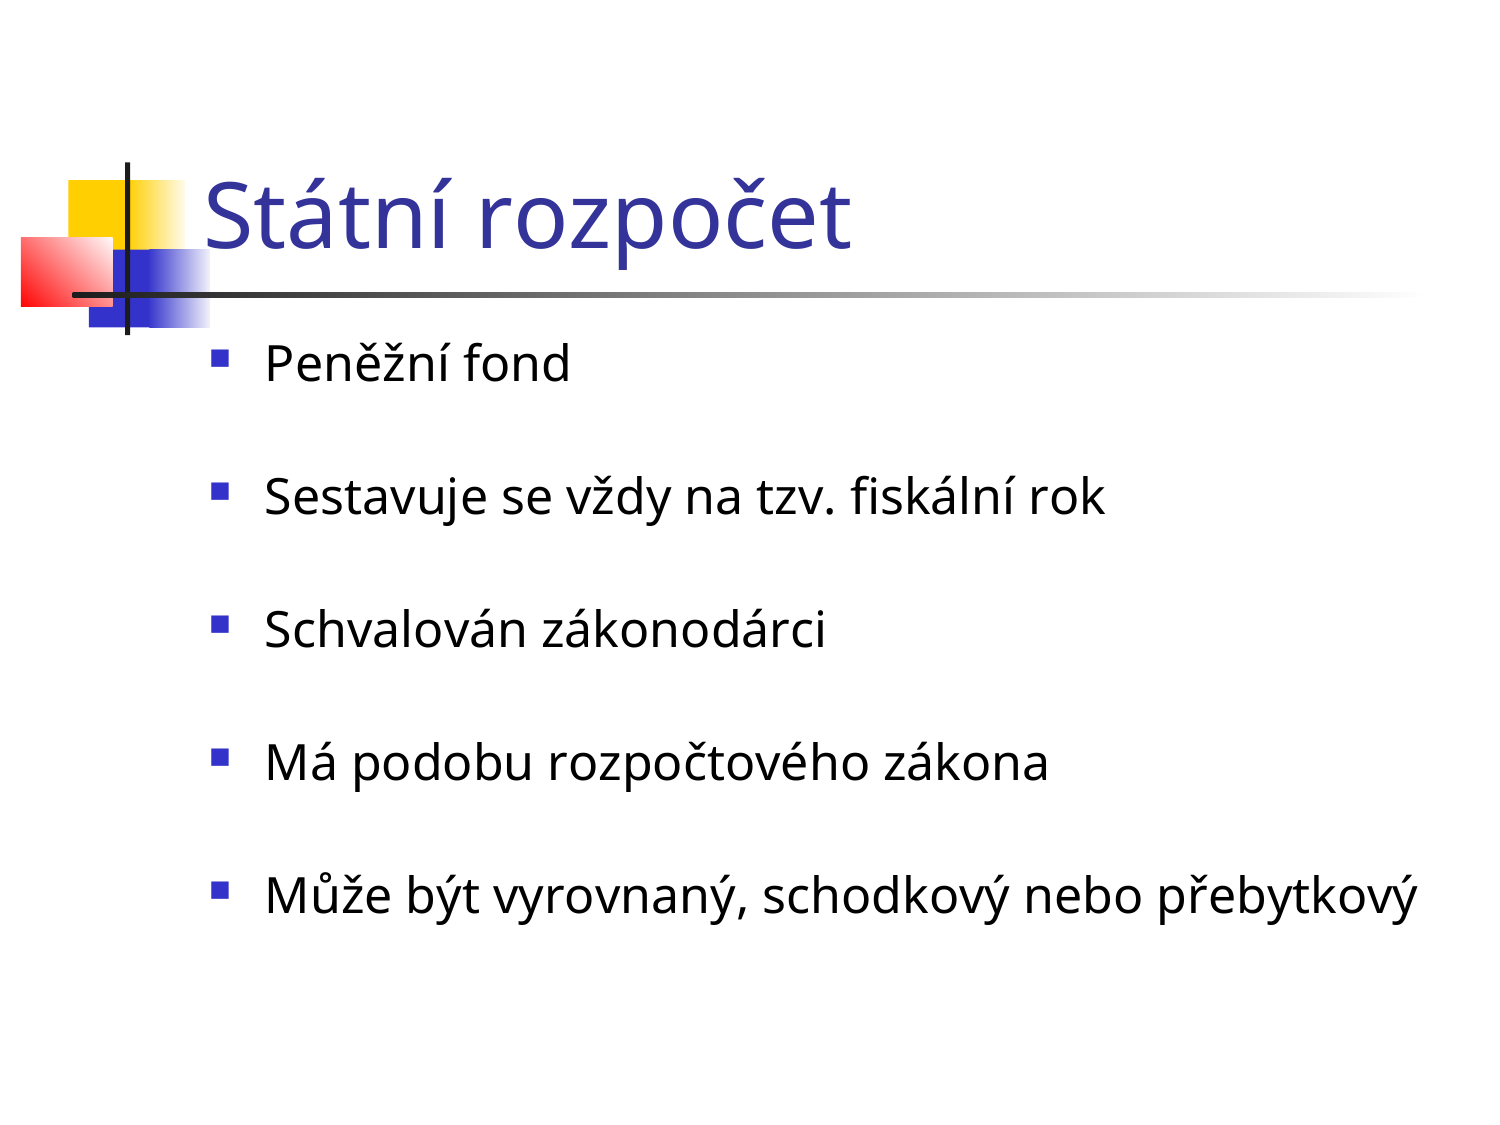

# Státní rozpočet
Peněžní fond
Sestavuje se vždy na tzv. fiskální rok
Schvalován zákonodárci
Má podobu rozpočtového zákona
Může být vyrovnaný, schodkový nebo přebytkový